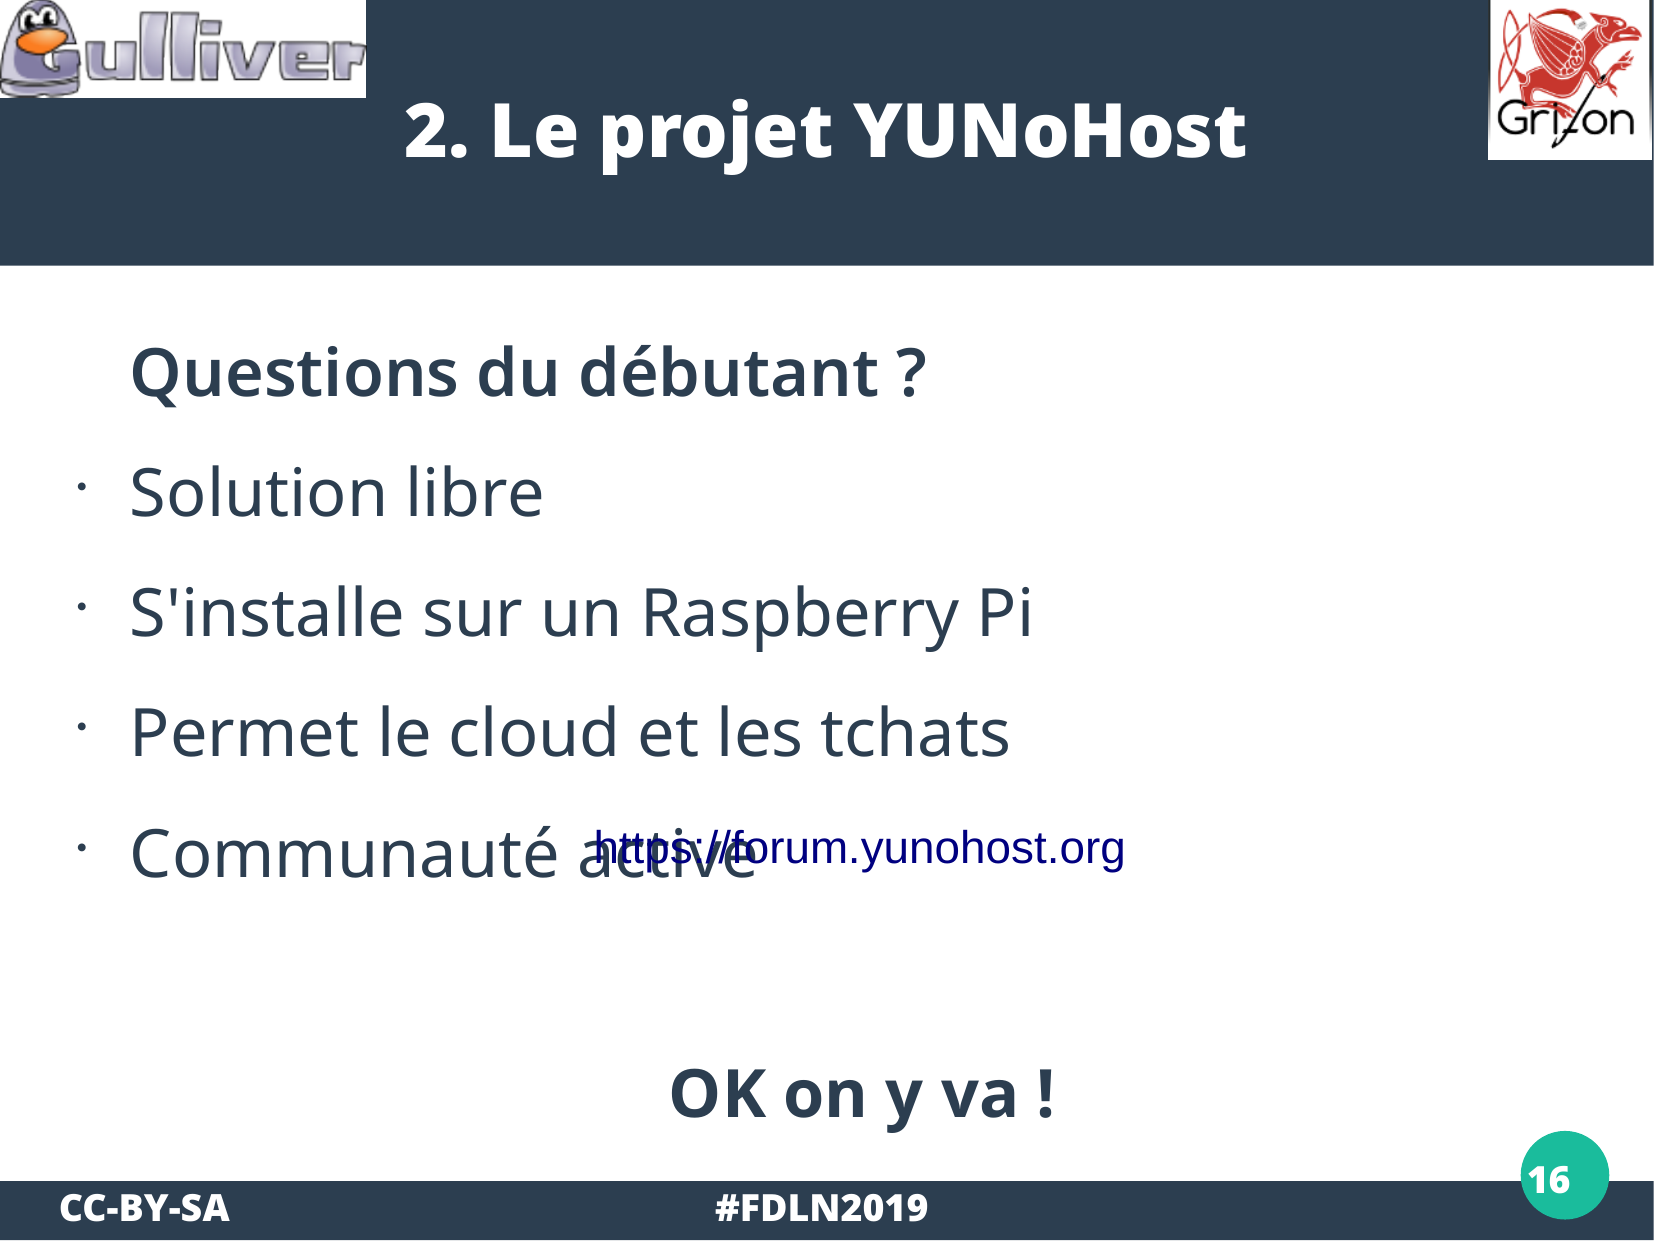

# 2. Le projet YUNoHost
Questions du débutant ?
Solution libre
S'installe sur un Raspberry Pi
Permet le cloud et les tchats
Communauté active
OK on y va !
https://forum.yunohost.org
16